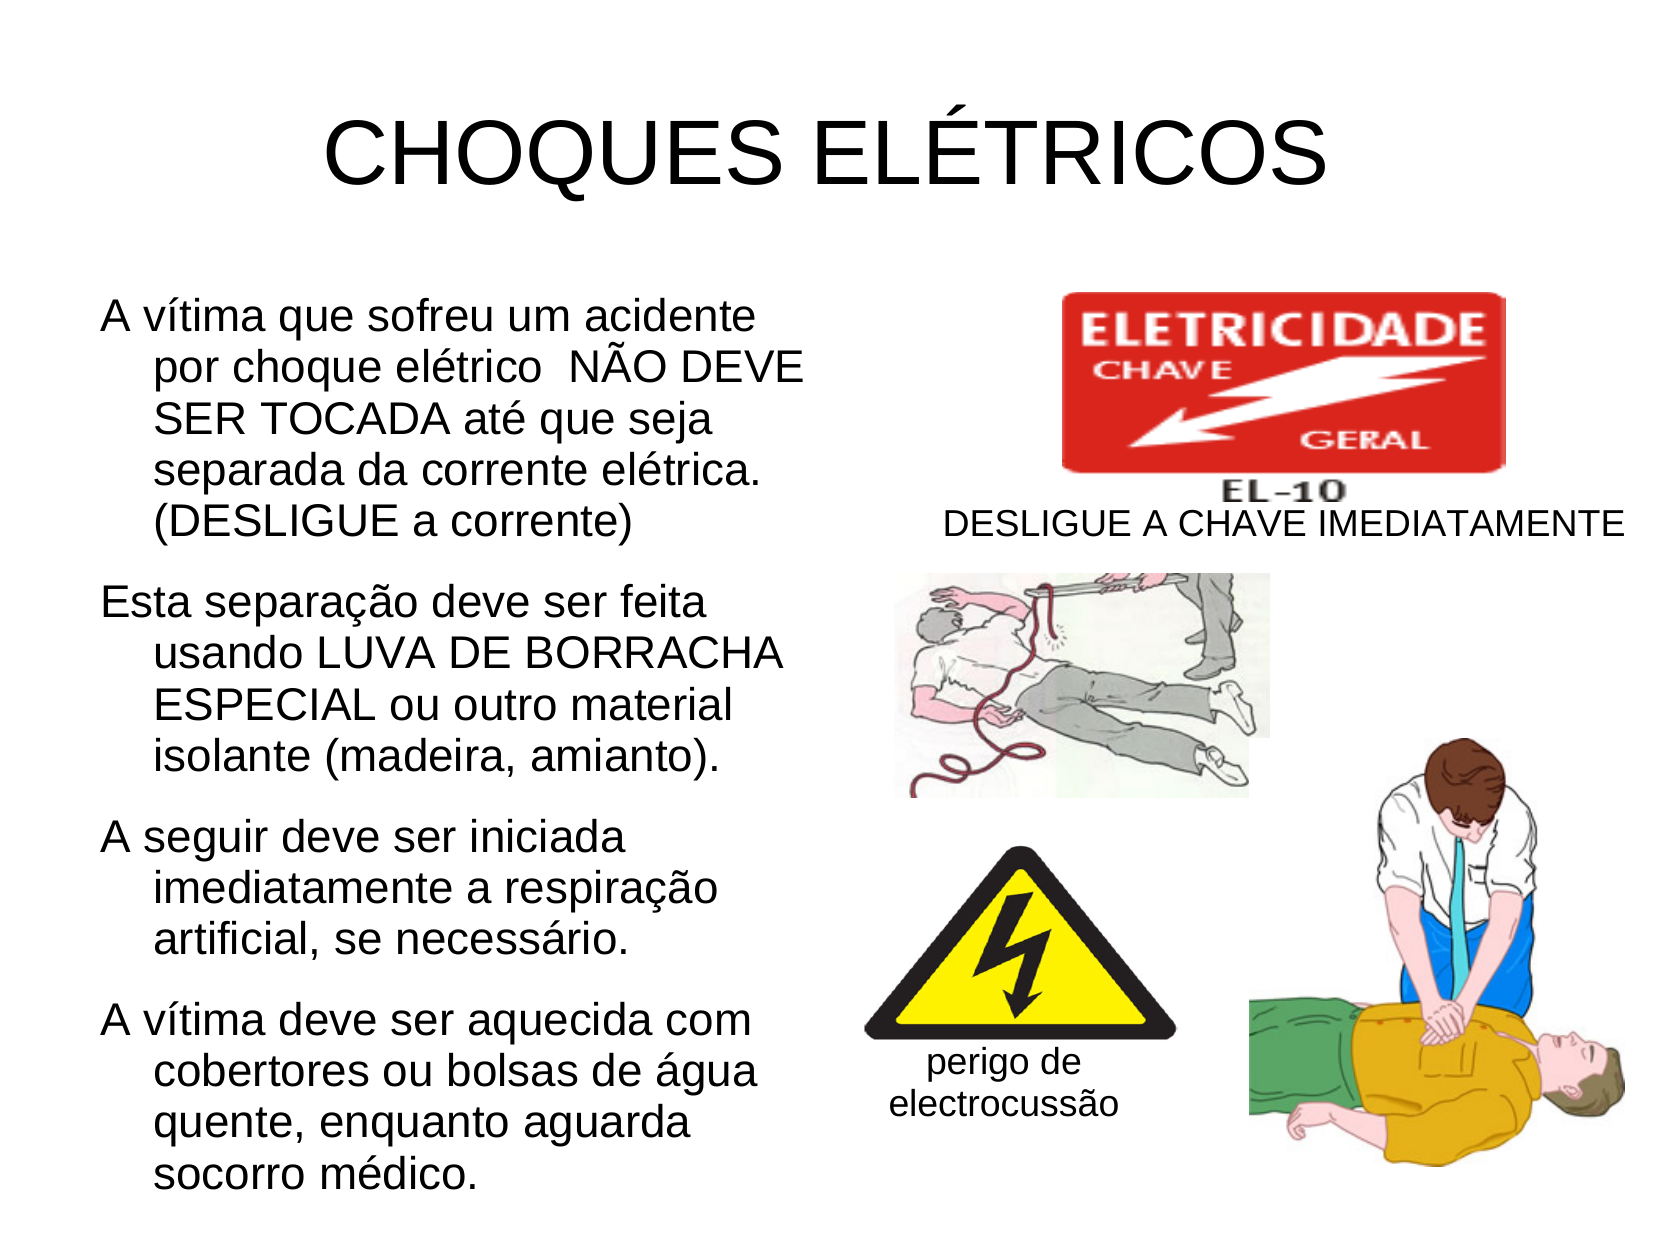

# CHOQUES ELÉTRICOS
A vítima que sofreu um acidente por choque elétrico NÃO DEVE SER TOCADA até que seja separada da corrente elétrica. (DESLIGUE a corrente)
Esta separação deve ser feita usando LUVA DE BORRACHA ESPECIAL ou outro material isolante (madeira, amianto).
A seguir deve ser iniciada imediatamente a respiração artificial, se necessário.
A vítima deve ser aquecida com cobertores ou bolsas de água quente, enquanto aguarda socorro médico.
DESLIGUE A CHAVE IMEDIATAMENTE
perigo de electrocussão